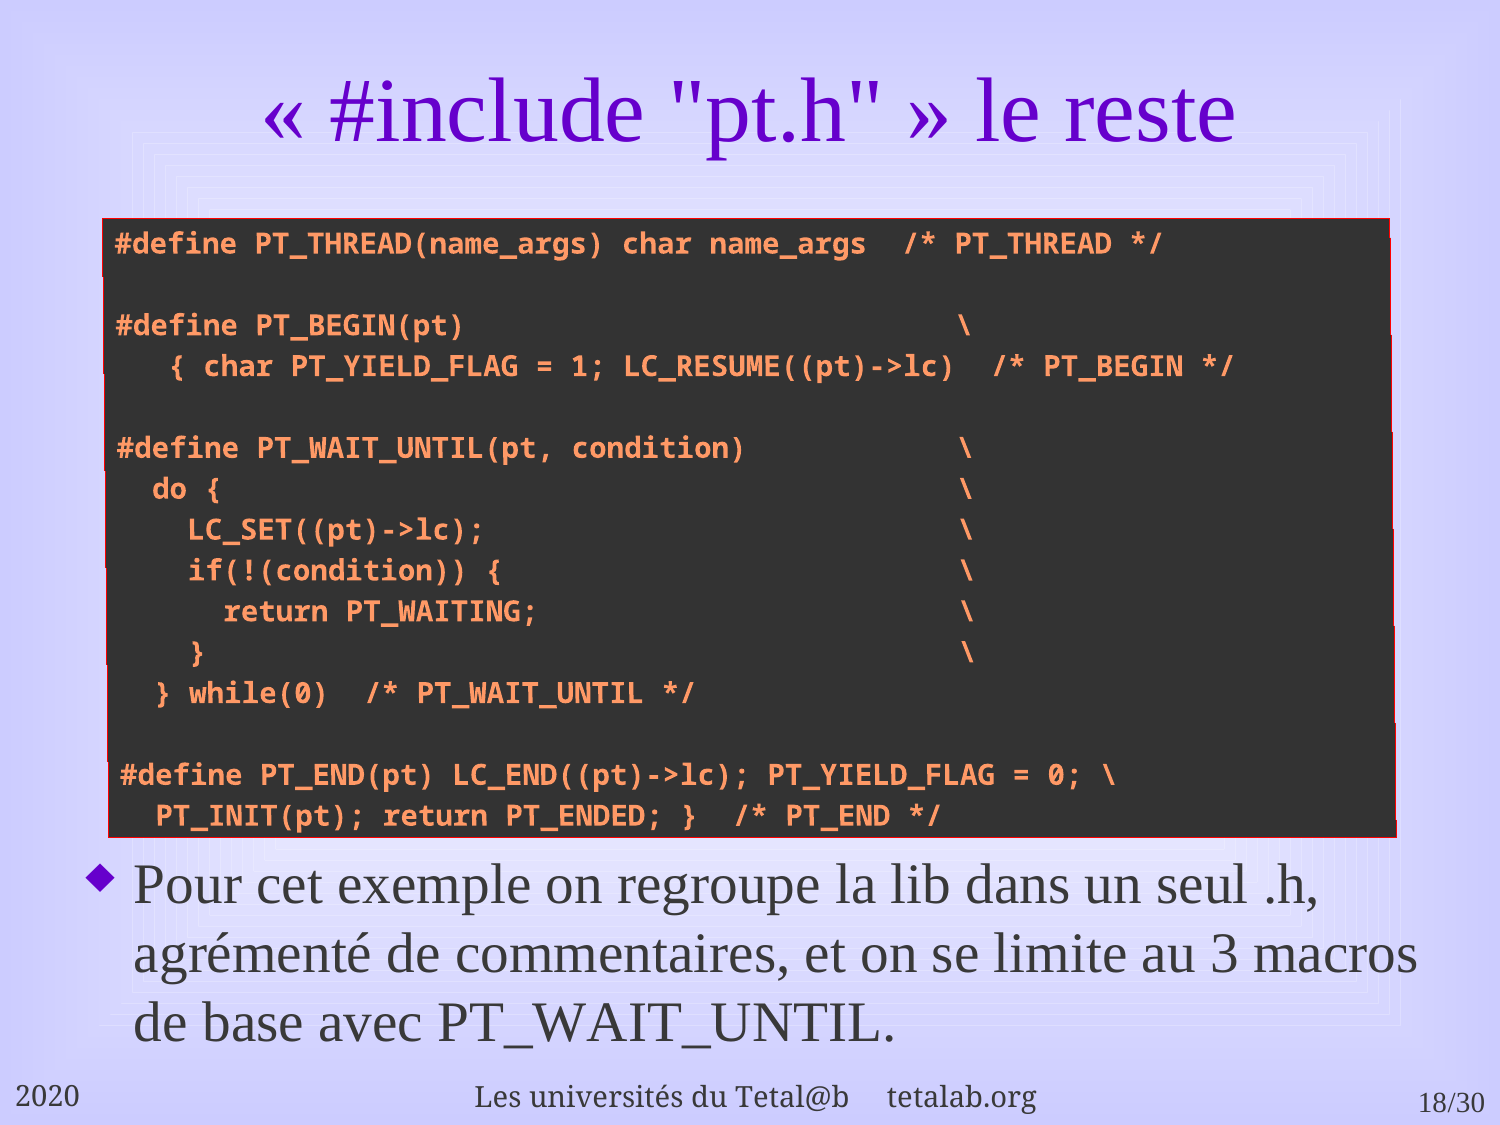

# « #include "pt.h" » le reste
#define PT_THREAD(name_args) char name_args /* PT_THREAD */
#define PT_BEGIN(pt) \
 { char PT_YIELD_FLAG = 1; LC_RESUME((pt)->lc) /* PT_BEGIN */
#define PT_WAIT_UNTIL(pt, condition) \
 do { \
 LC_SET((pt)->lc); \
 if(!(condition)) { \
 return PT_WAITING; \
 } \
 } while(0) /* PT_WAIT_UNTIL */
#define PT_END(pt) LC_END((pt)->lc); PT_YIELD_FLAG = 0; \
 PT_INIT(pt); return PT_ENDED; } /* PT_END */
Pour cet exemple on regroupe la lib dans un seul .h, agrémenté de commentaires, et on se limite au 3 macros de base avec PT_WAIT_UNTIL.
2020
Les universités du Tetal@b tetalab.org
18